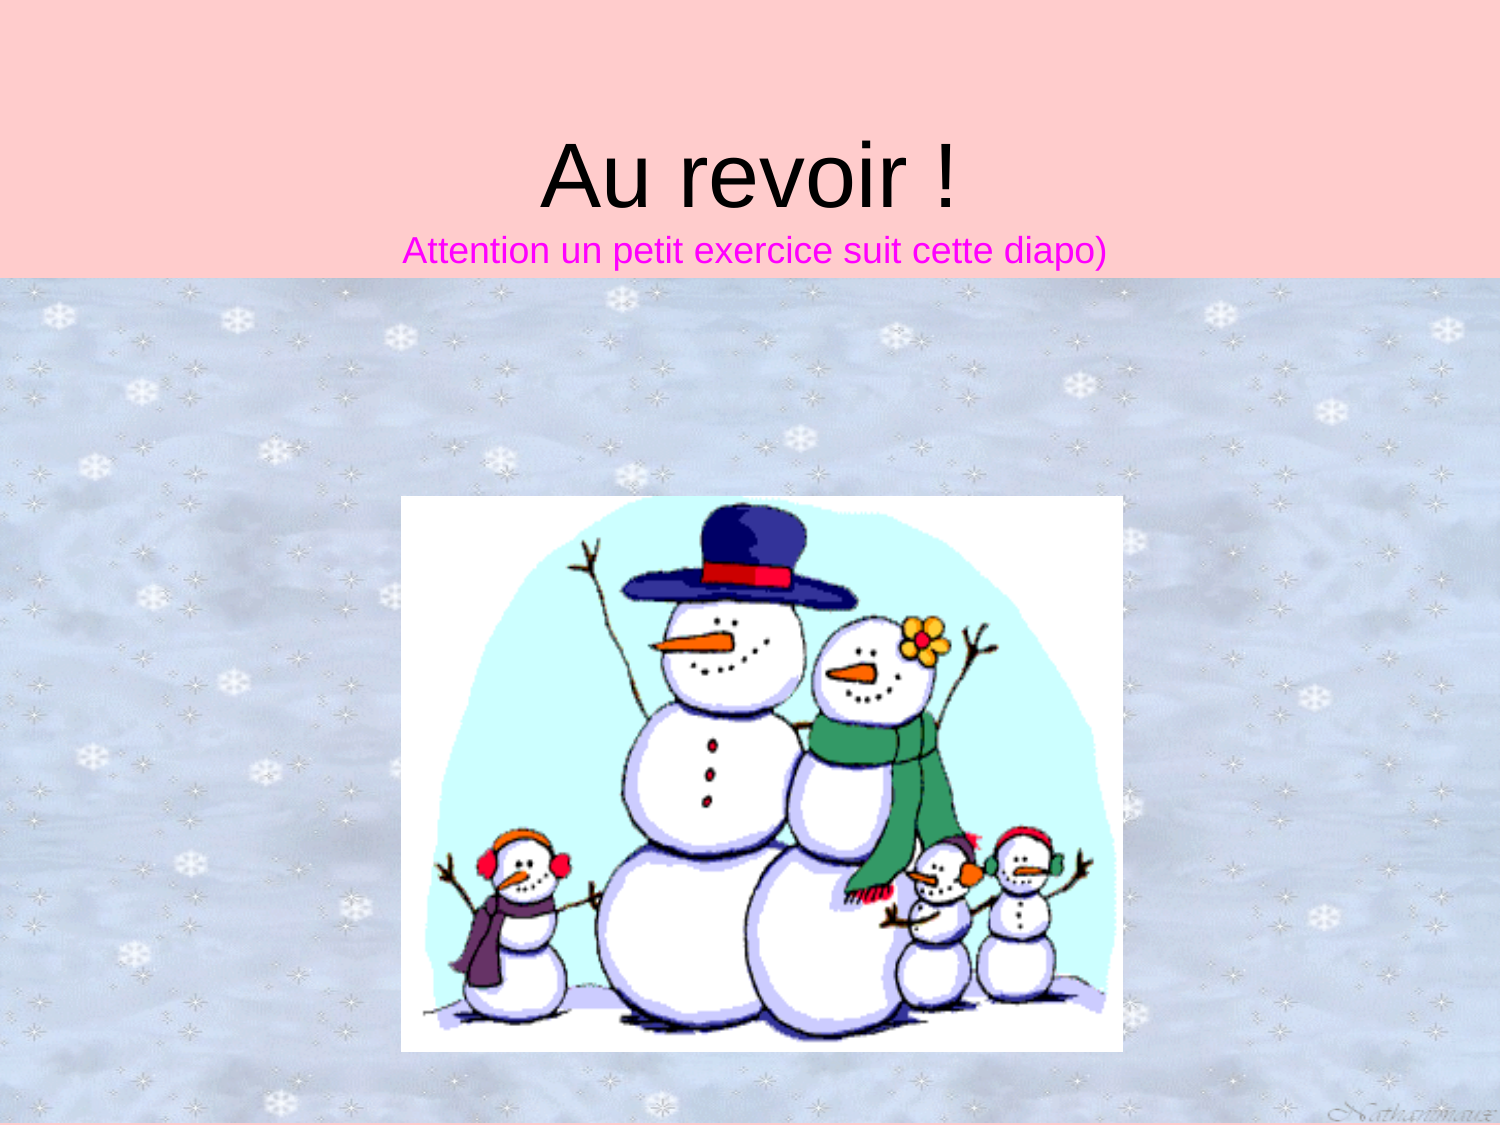

# Au revoir ! Attention un petit exercice suit cette diapo)